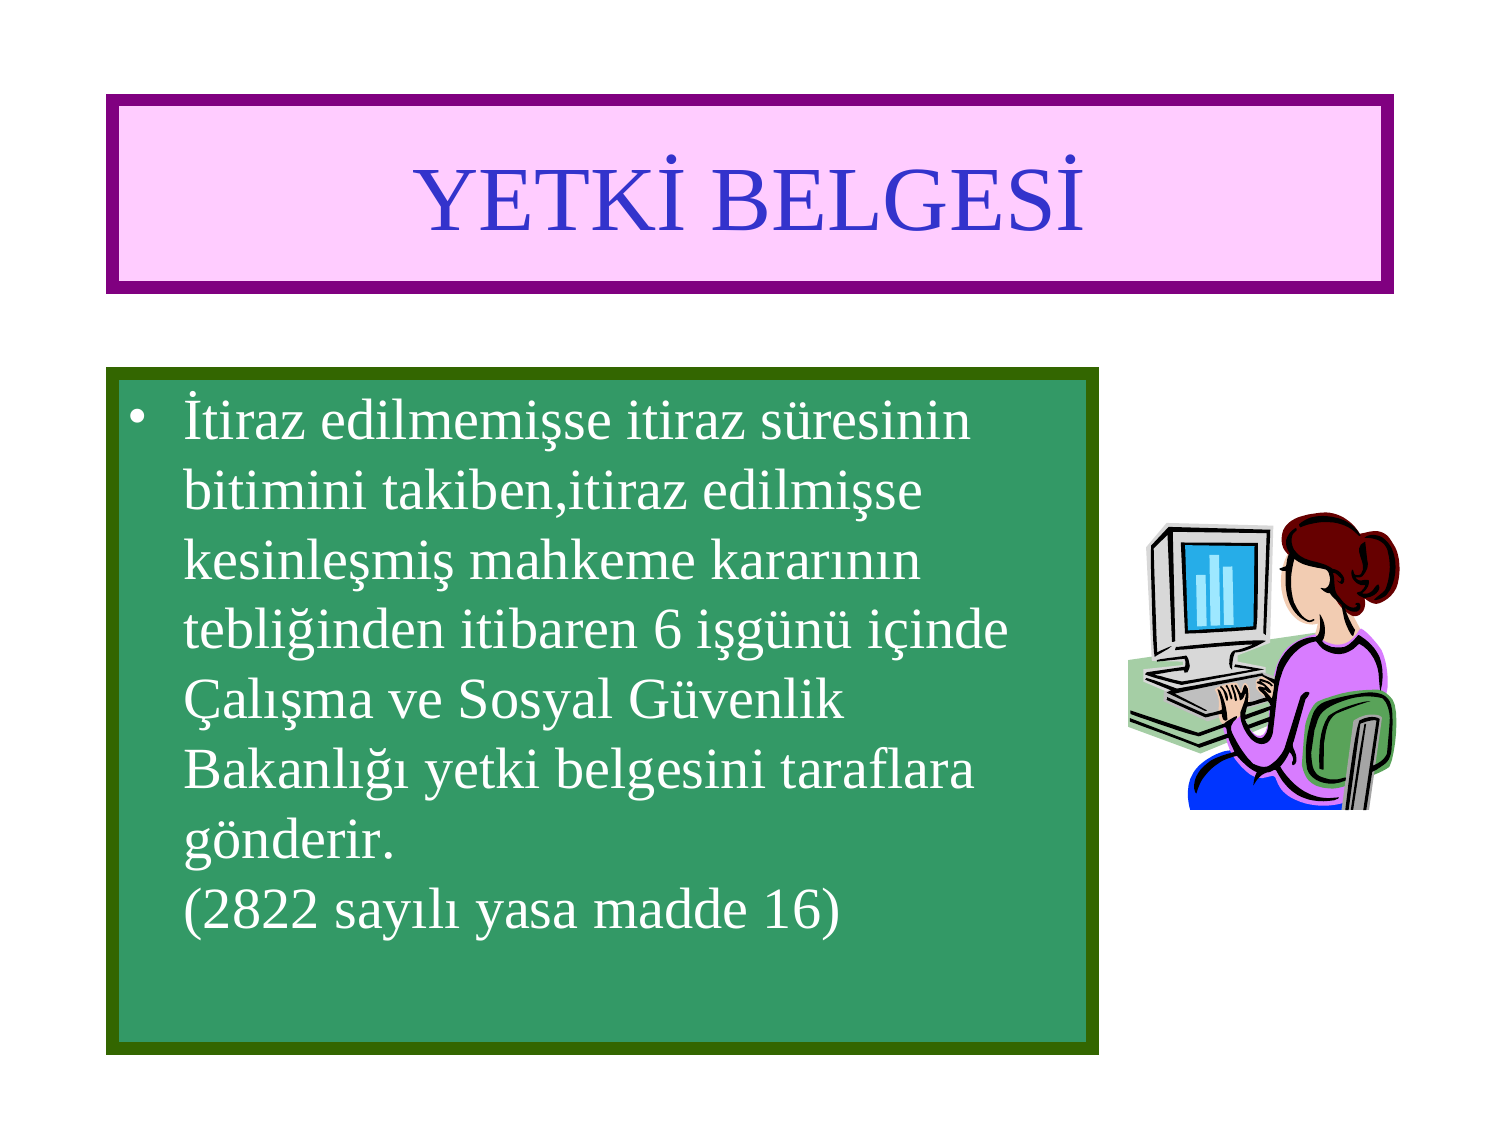

# YETKİ BELGESİ
İtiraz edilmemişse itiraz süresinin bitimini takiben,itiraz edilmişse kesinleşmiş mahkeme kararının tebliğinden itibaren 6 işgünü içinde Çalışma ve Sosyal Güvenlik Bakanlığı yetki belgesini taraflara gönderir. (2822 sayılı yasa madde 16)